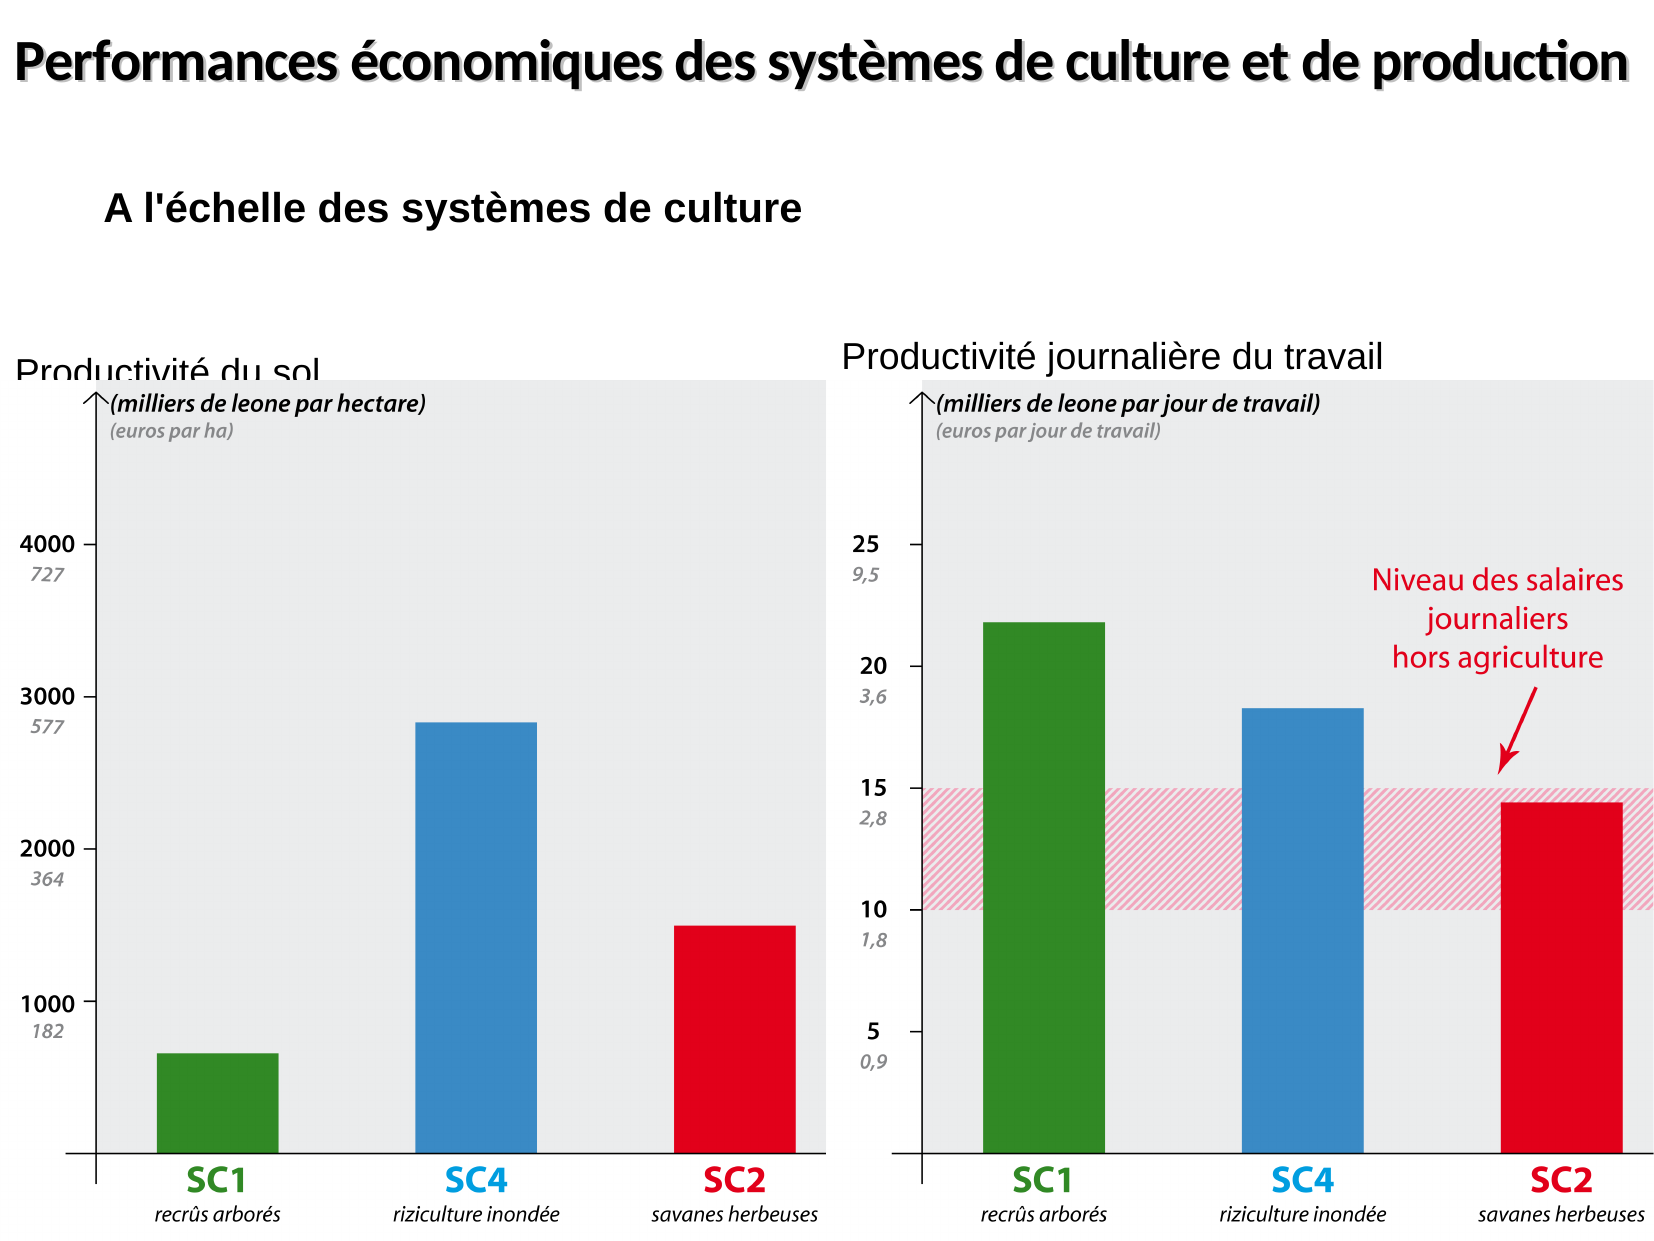

Performances économiques des systèmes de culture et de production
A l'échelle des systèmes de culture
Productivité journalière du travail
Productivité du sol
25